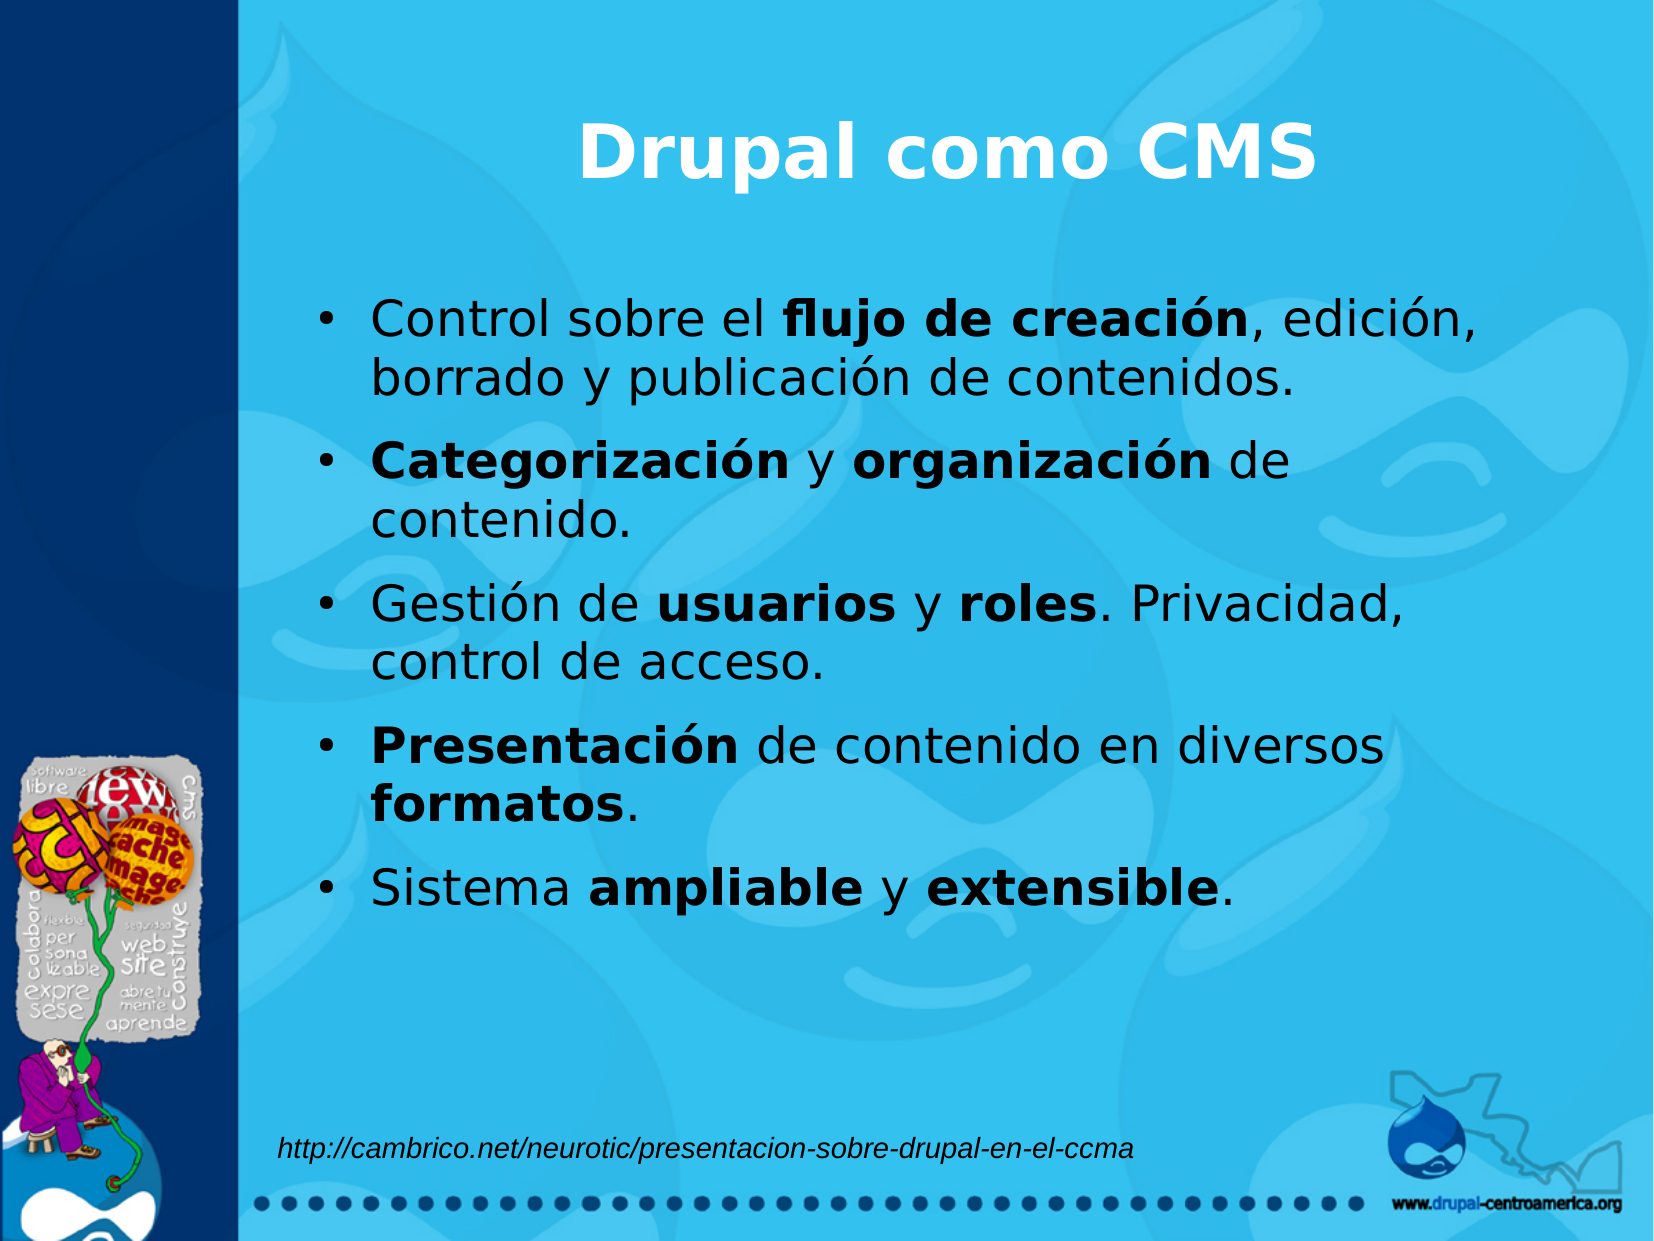

# Drupal como CMS
Control sobre el flujo de creación, edición, borrado y publicación de contenidos.
Categorización y organización de contenido.
Gestión de usuarios y roles. Privacidad, control de acceso.
Presentación de contenido en diversos formatos.
Sistema ampliable y extensible.
http://cambrico.net/neurotic/presentacion-sobre-drupal-en-el-ccma